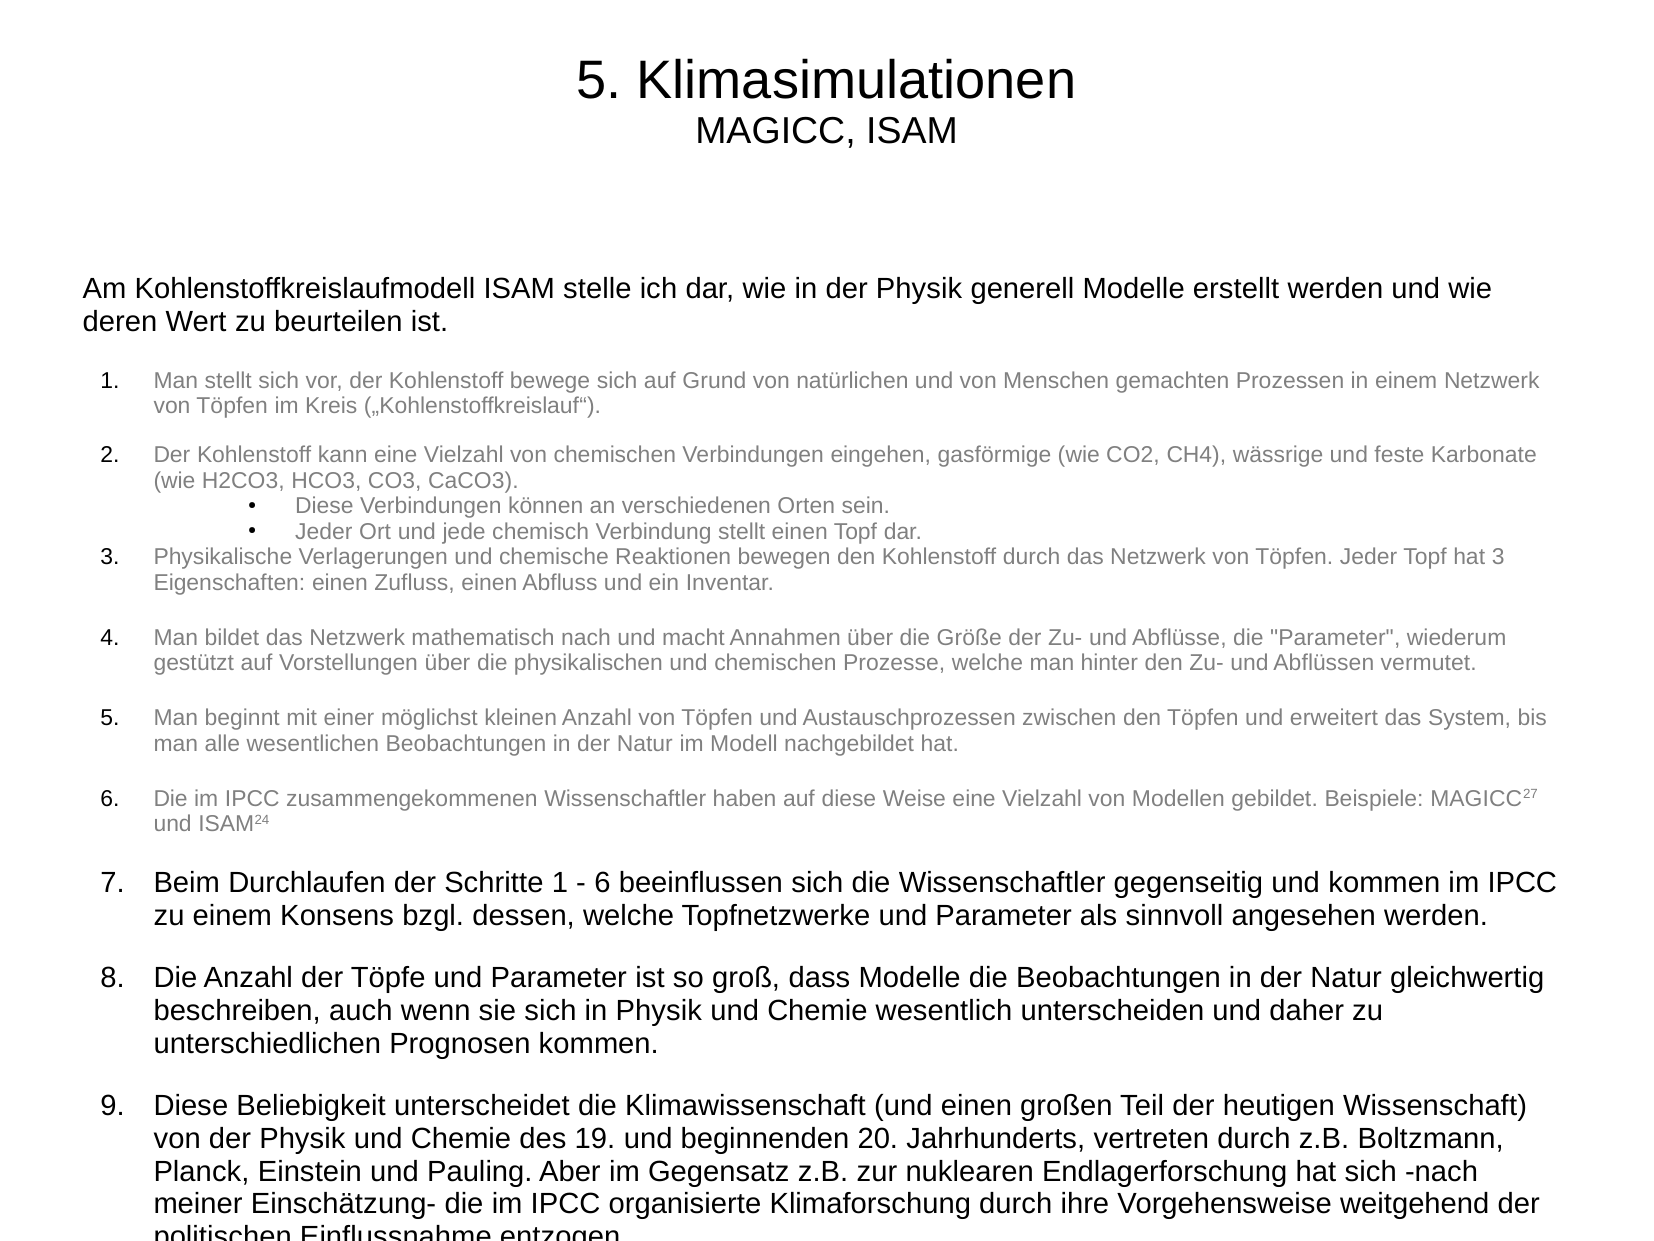

# 5. Klimasimulationen MAGICC, ISAM
Am Kohlenstoffkreislaufmodell ISAM stelle ich dar, wie in der Physik generell Modelle erstellt werden und wie deren Wert zu beurteilen ist.
Man stellt sich vor, der Kohlenstoff bewege sich auf Grund von natürlichen und von Menschen gemachten Prozessen in einem Netzwerk von Töpfen im Kreis („Kohlenstoffkreislauf“).
Der Kohlenstoff kann eine Vielzahl von chemischen Verbindungen eingehen, gasförmige (wie CO2, CH4), wässrige und feste Karbonate (wie H2CO3, HCO3, CO3, CaCO3).
Diese Verbindungen können an verschiedenen Orten sein.
Jeder Ort und jede chemisch Verbindung stellt einen Topf dar.
Physikalische Verlagerungen und chemische Reaktionen bewegen den Kohlenstoff durch das Netzwerk von Töpfen. Jeder Topf hat 3 Eigenschaften: einen Zufluss, einen Abfluss und ein Inventar.
Man bildet das Netzwerk mathematisch nach und macht Annahmen über die Größe der Zu- und Abflüsse, die "Parameter", wiederum gestützt auf Vorstellungen über die physikalischen und chemischen Prozesse, welche man hinter den Zu- und Abflüssen vermutet.
Man beginnt mit einer möglichst kleinen Anzahl von Töpfen und Austauschprozessen zwischen den Töpfen und erweitert das System, bis man alle wesentlichen Beobachtungen in der Natur im Modell nachgebildet hat.
Die im IPCC zusammengekommenen Wissenschaftler haben auf diese Weise eine Vielzahl von Modellen gebildet. Beispiele: MAGICC27 und ISAM24
Beim Durchlaufen der Schritte 1 - 6 beeinflussen sich die Wissenschaftler gegenseitig und kommen im IPCC zu einem Konsens bzgl. dessen, welche Topfnetzwerke und Parameter als sinnvoll angesehen werden.
Die Anzahl der Töpfe und Parameter ist so groß, dass Modelle die Beobachtungen in der Natur gleichwertig beschreiben, auch wenn sie sich in Physik und Chemie wesentlich unterscheiden und daher zu unterschiedlichen Prognosen kommen.
Diese Beliebigkeit unterscheidet die Klimawissenschaft (und einen großen Teil der heutigen Wissenschaft) von der Physik und Chemie des 19. und beginnenden 20. Jahrhunderts, vertreten durch z.B. Boltzmann, Planck, Einstein und Pauling. Aber im Gegensatz z.B. zur nuklearen Endlagerforschung hat sich -nach meiner Einschätzung- die im IPCC organisierte Klimaforschung durch ihre Vorgehensweise weitgehend der politischen Einflussnahme entzogen.